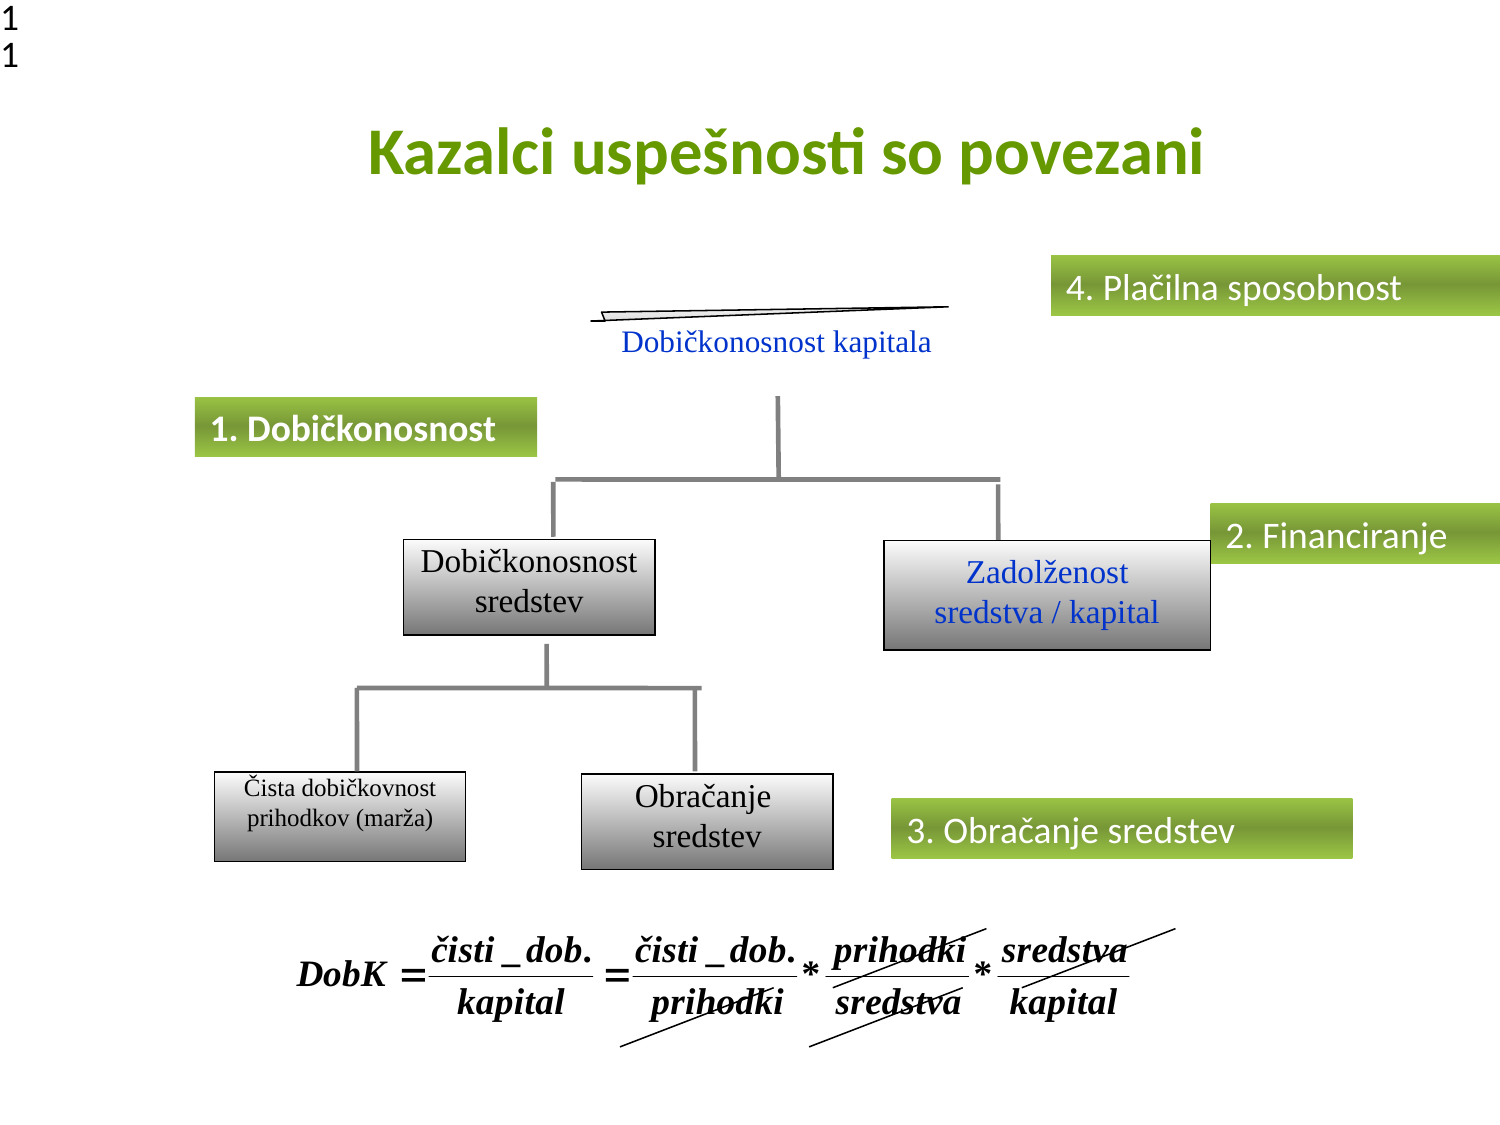

# Kazalci uspešnosti so povezani
1. Dobičkonosnost
4. Plačilna sposobnost
Dobičkonosnost kapitala
Dobičkonosnost sredstev
Zadolženost
sredstva / kapital
Čista dobičkovnost prihodkov (marža)
Obračanje
sredstev
2. Financiranje
3. Obračanje sredstev